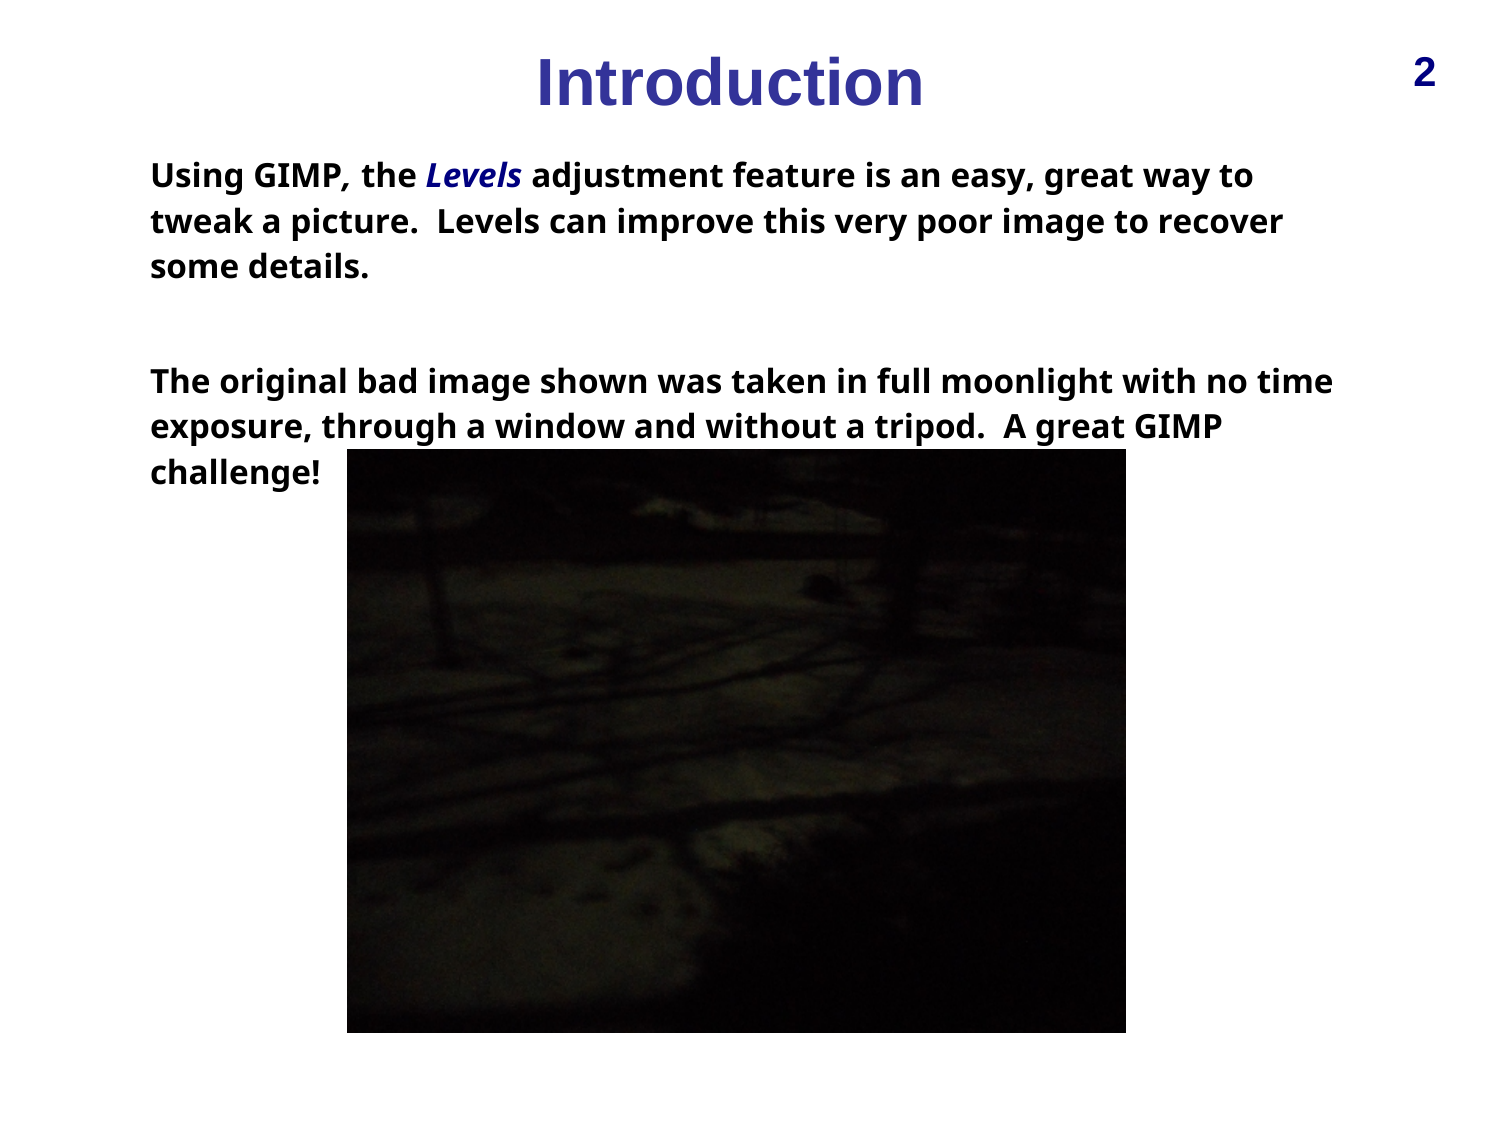

2
# Introduction
Using GIMP, the Levels adjustment feature is an easy, great way to tweak a picture. Levels can improve this very poor image to recover some details.
The original bad image shown was taken in full moonlight with no time exposure, through a window and without a tripod. A great GIMP challenge!
 (DSCN1429.jpg: tree shadows on the snow)